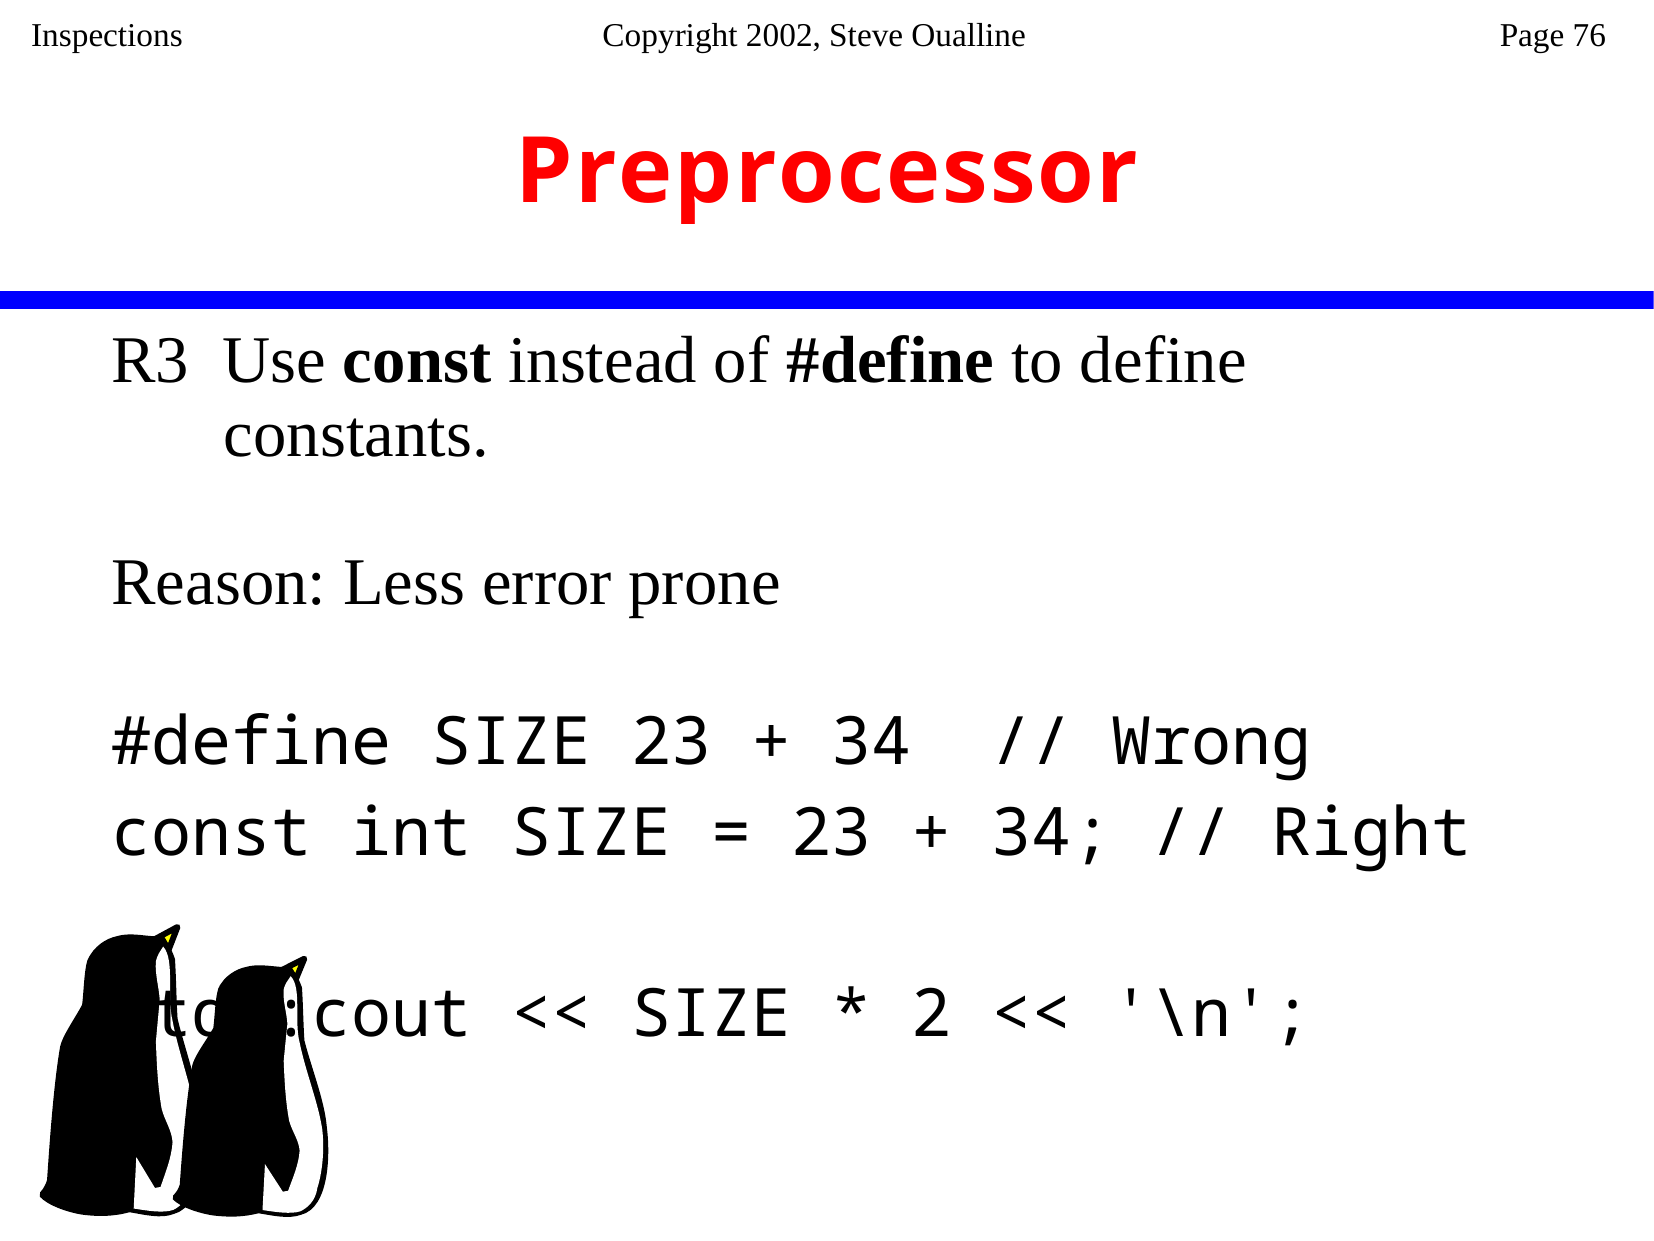

# Preprocessor
R3 	Use const instead of #define to define constants.
Reason: Less error prone
#define SIZE 23 + 34 // Wrong
const int SIZE = 23 + 34; // Right
std::cout << SIZE * 2 << '\n';